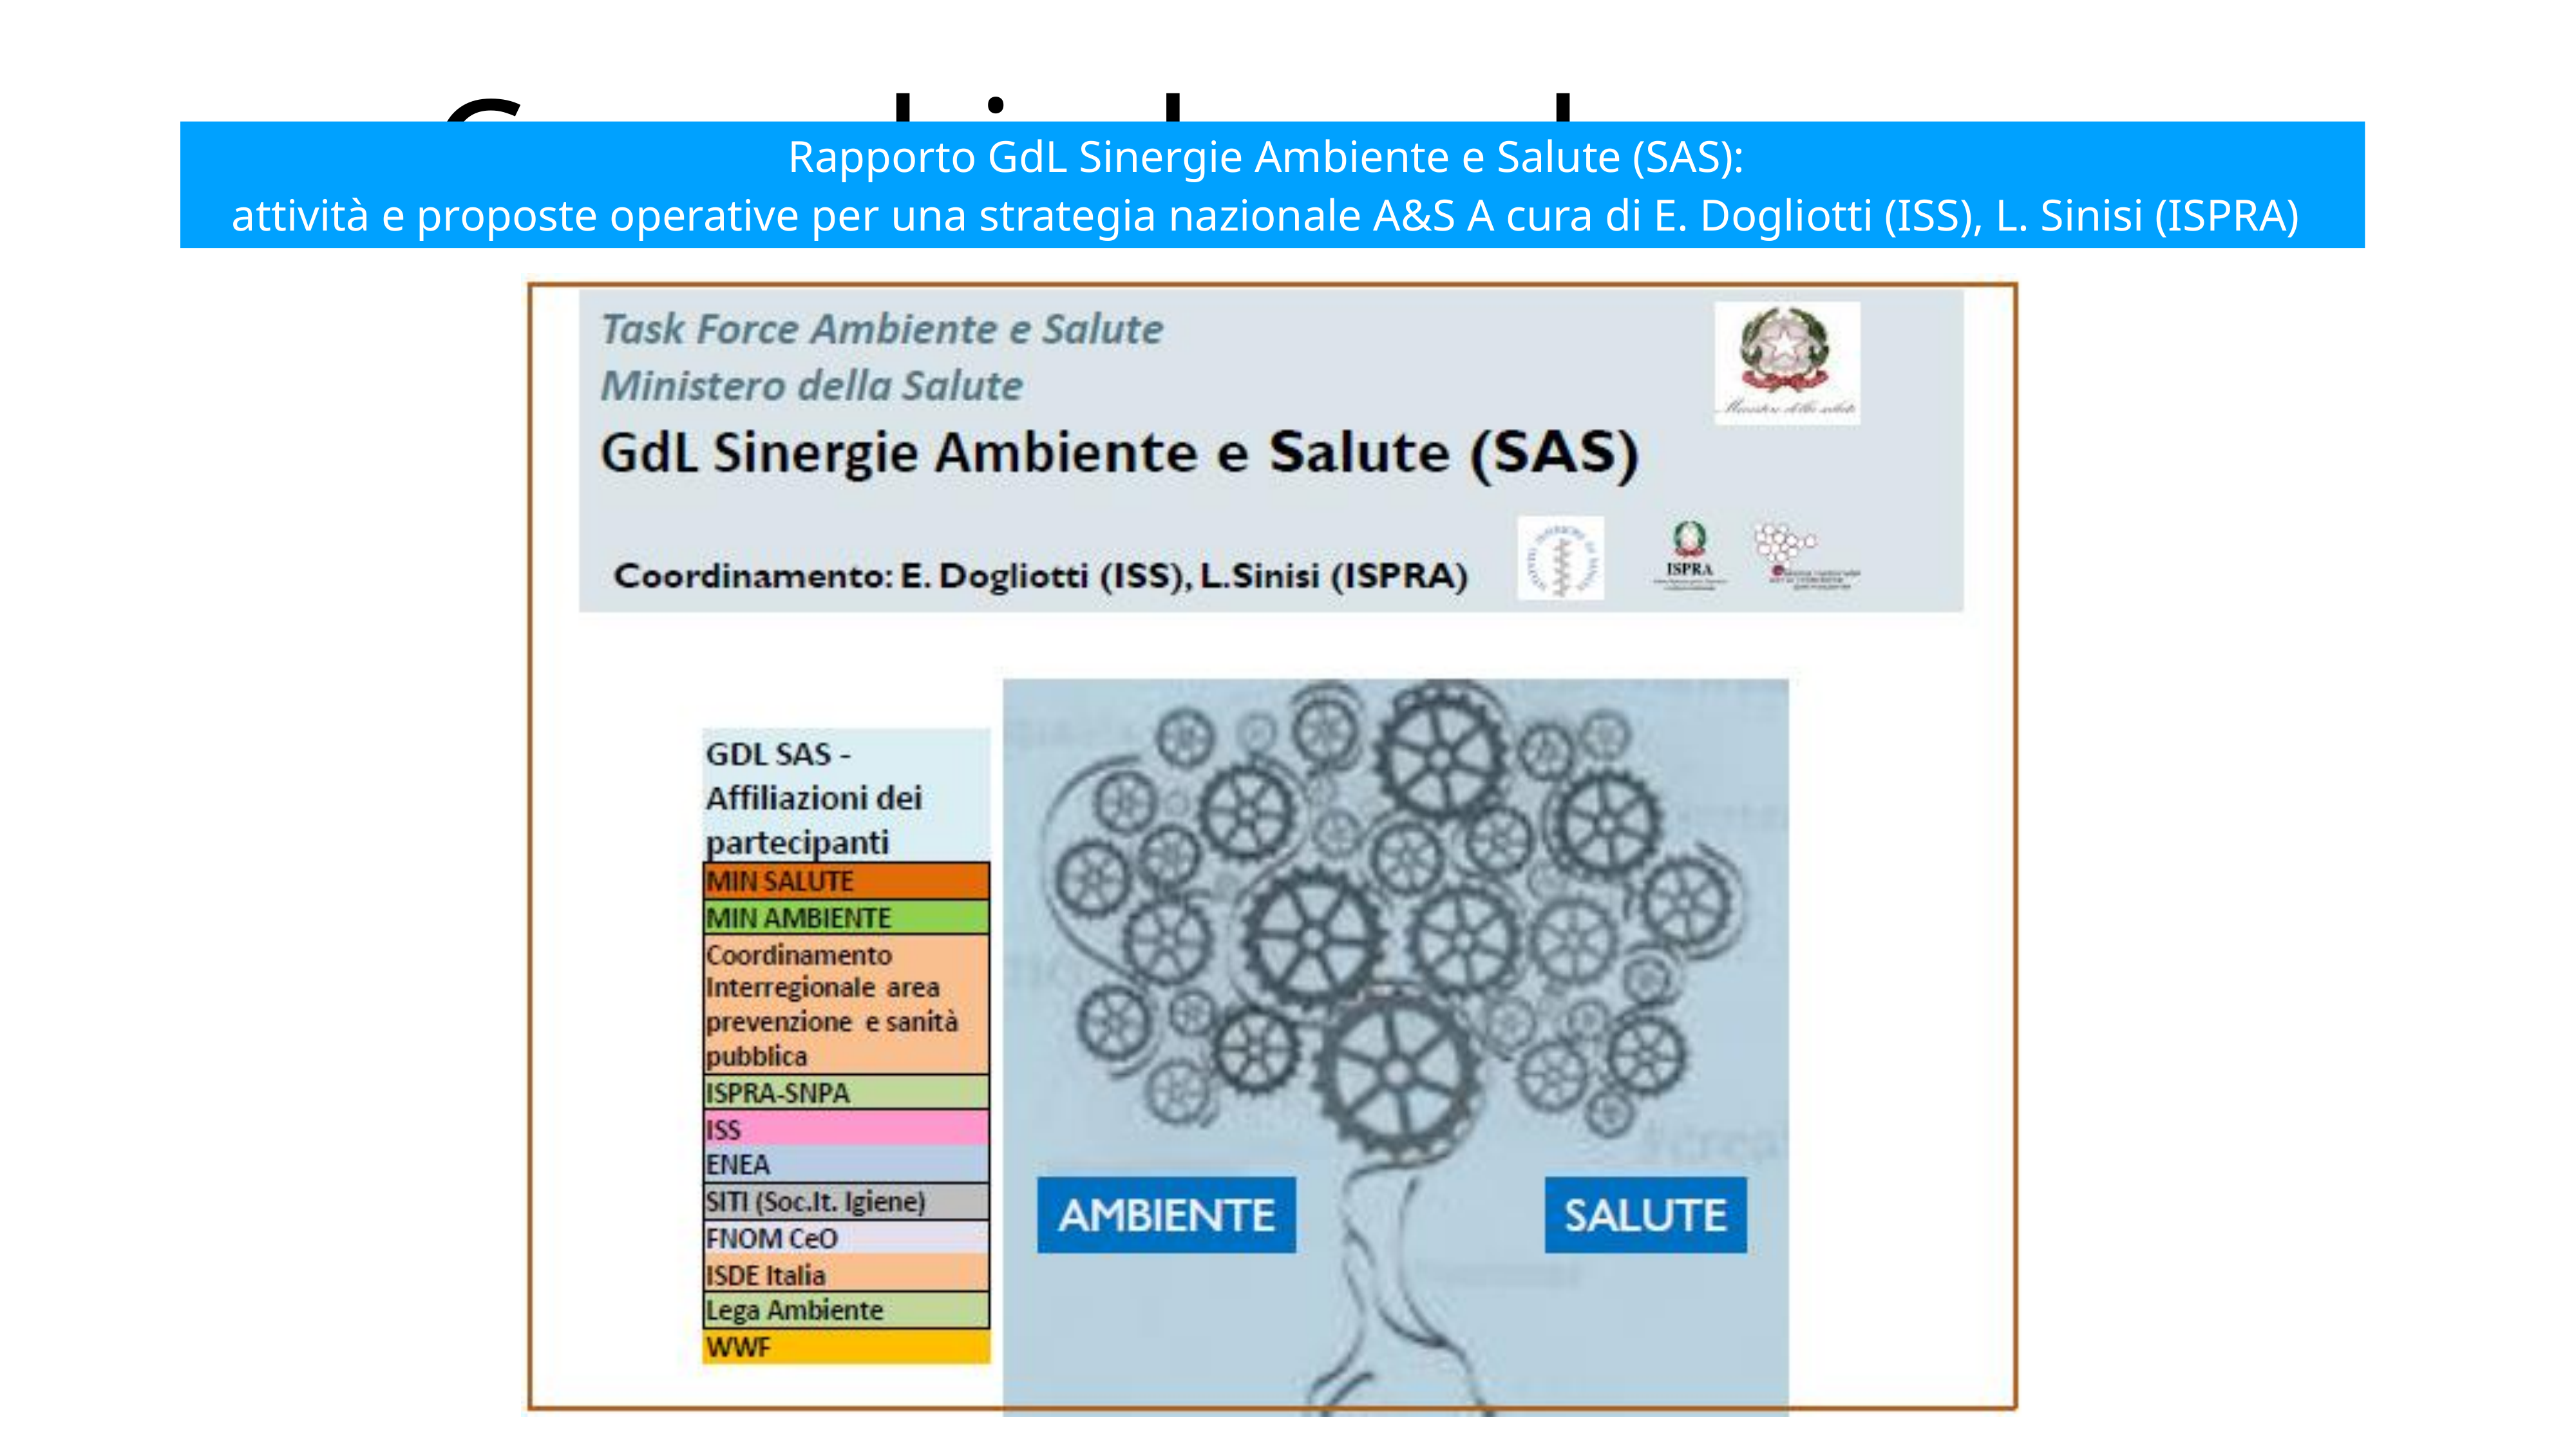

Cosa chiedere al gruppo
Rapporto GdL Sinergie Ambiente e Salute (SAS):
attività e proposte operative per una strategia nazionale A&S A cura di E. Dogliotti (ISS), L. Sinisi (ISPRA)